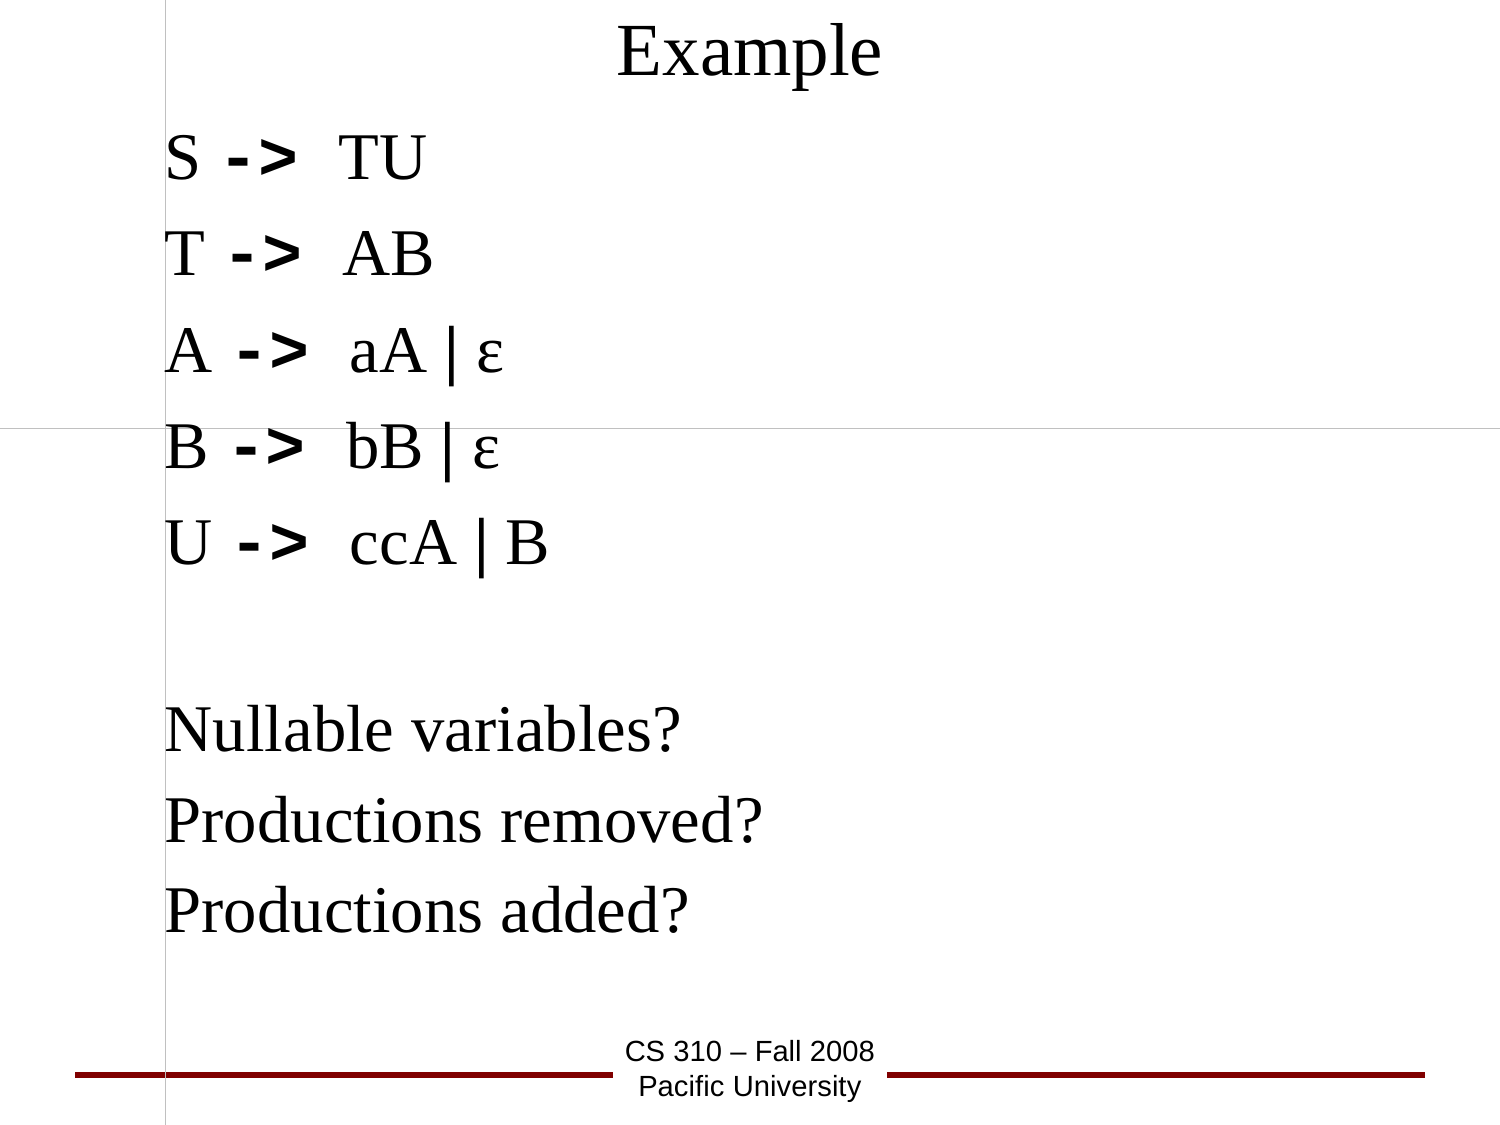

# Example
S -> TU
T -> AB
A -> aA | ε
B -> bB | ε
U -> ccA | B
Nullable variables?
Productions removed?
Productions added?